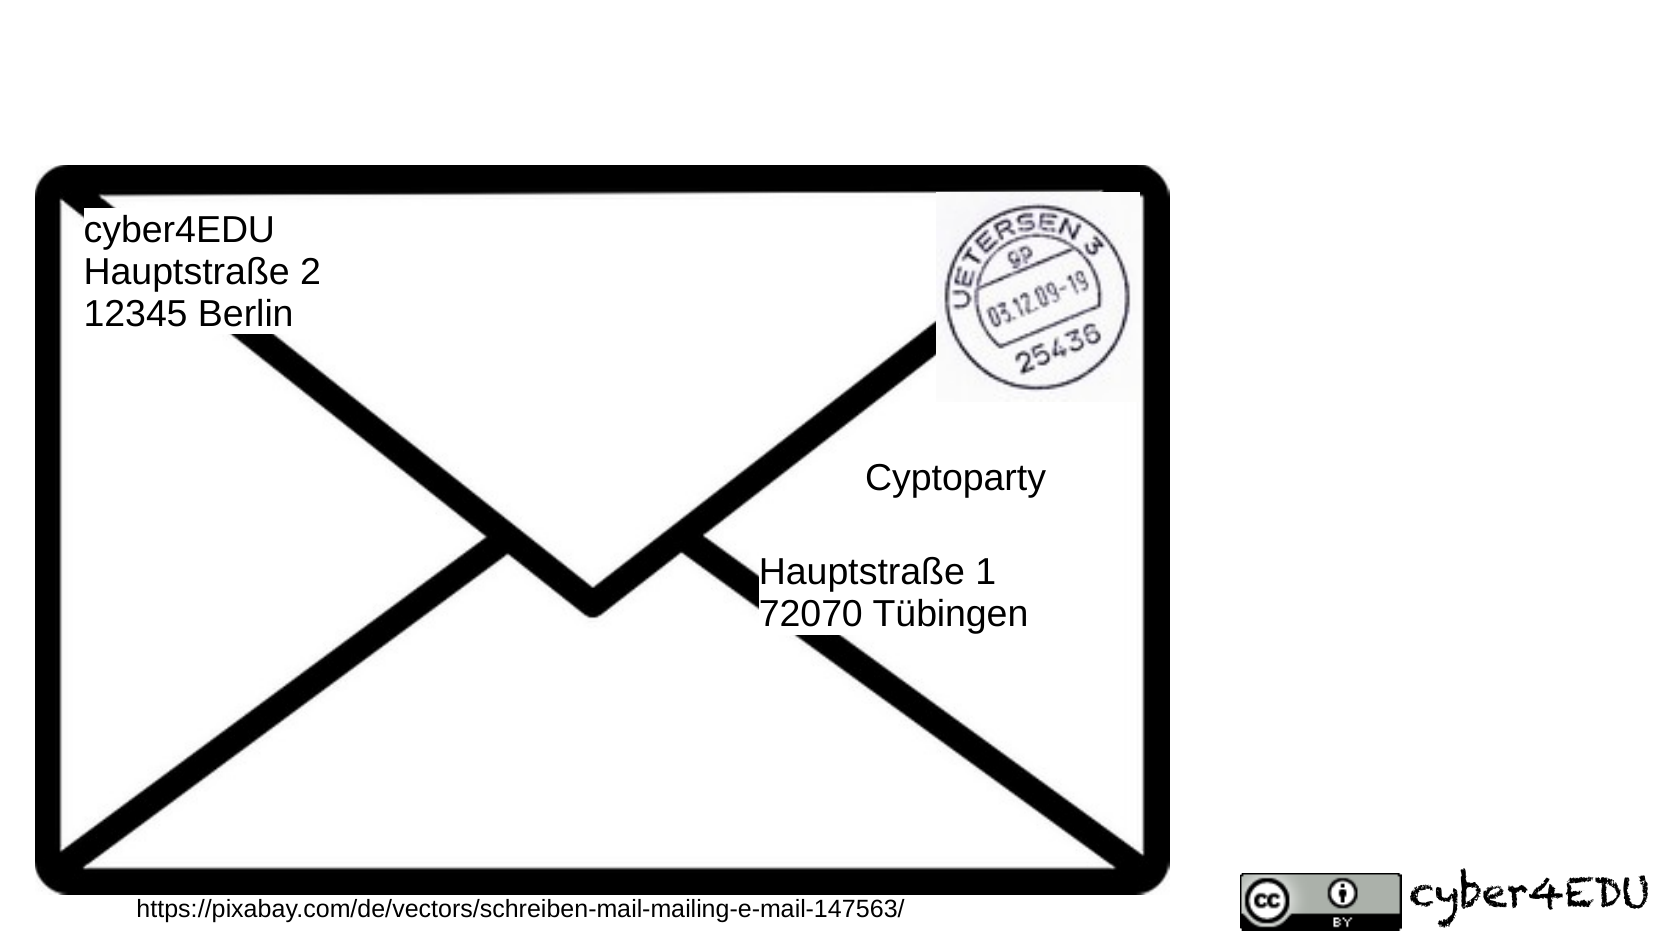

cyber4EDU
Hauptstraße 2
12345 Berlin
Cyptoparty
Hauptstraße 1
72070 Tübingen
https://pixabay.com/de/vectors/schreiben-mail-mailing-e-mail-147563/